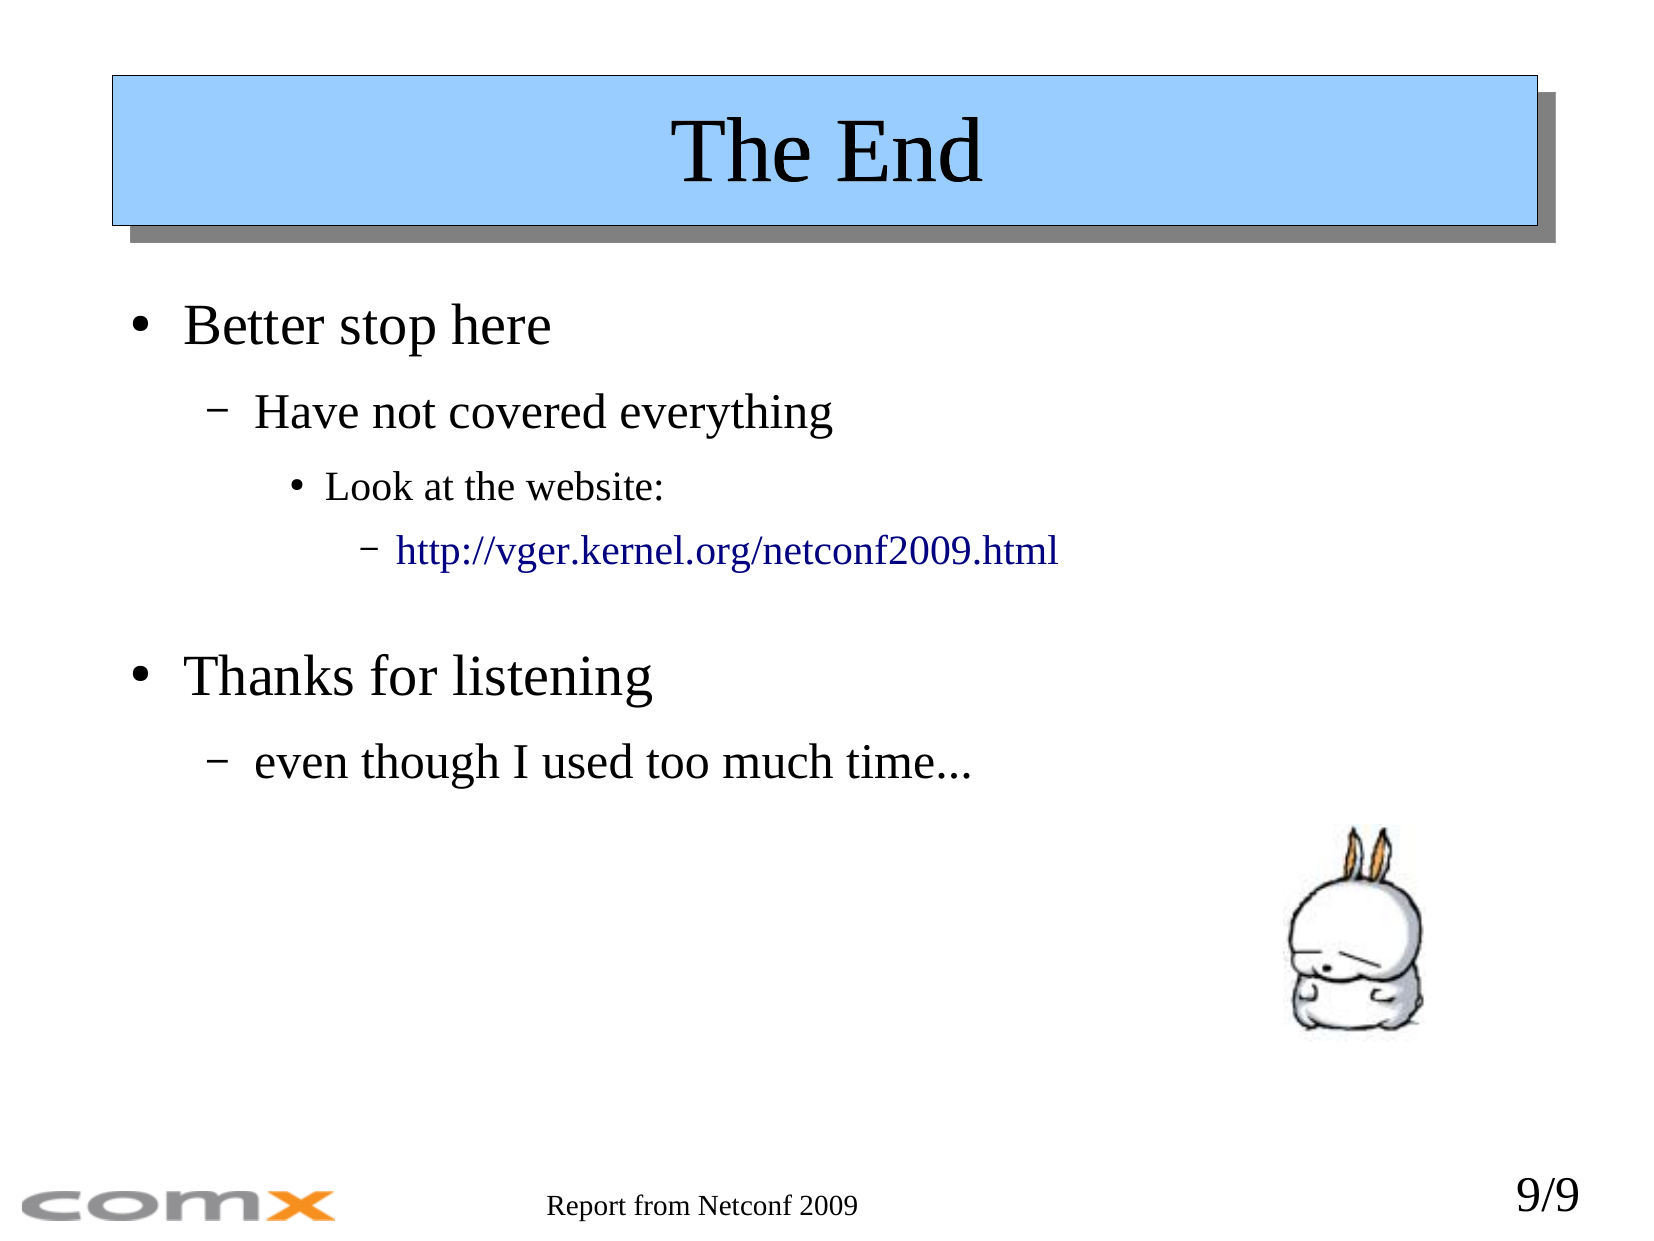

# The End
Better stop here
Have not covered everything
Look at the website:
http://vger.kernel.org/netconf2009.html
Thanks for listening
even though I used too much time...